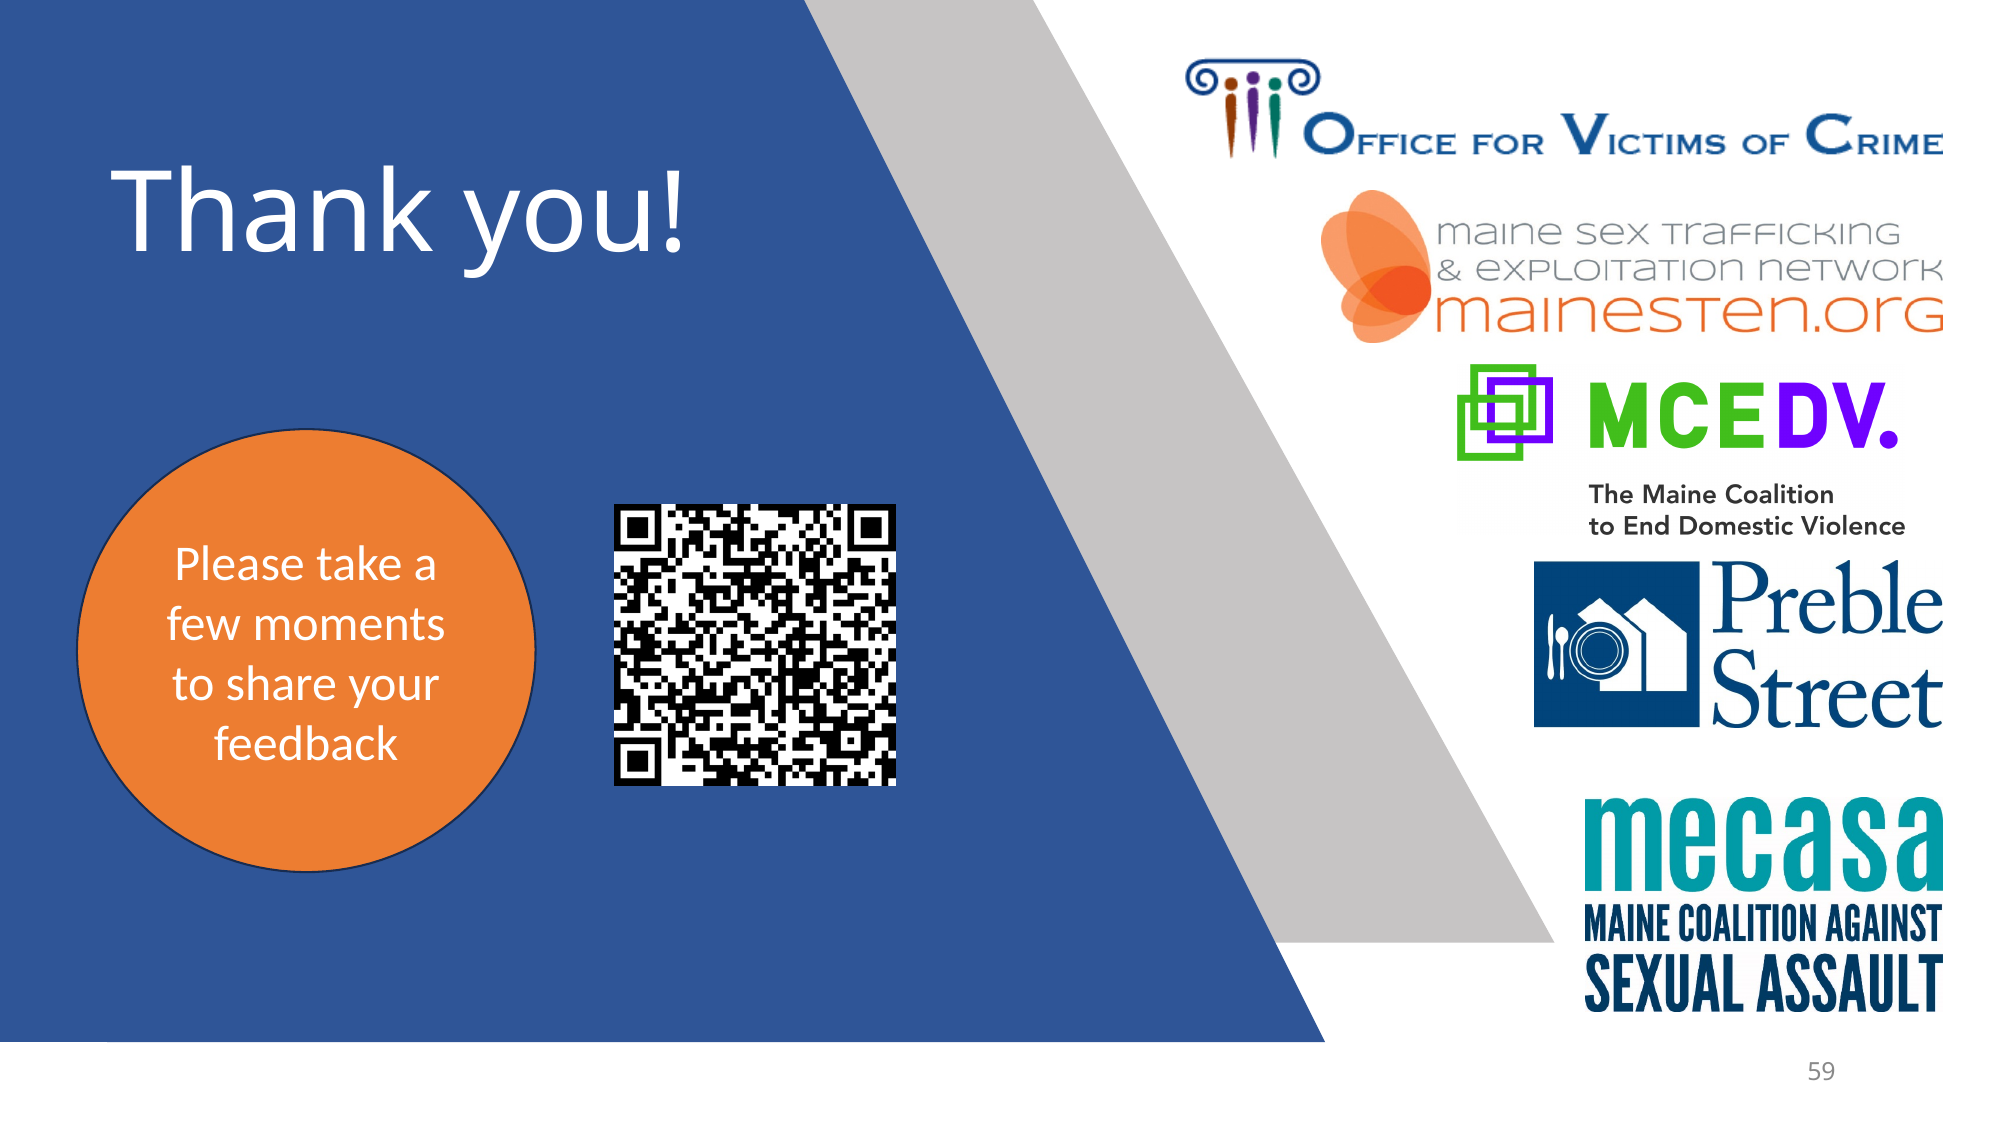

# Thank you!
Please take a few moments to share your feedback